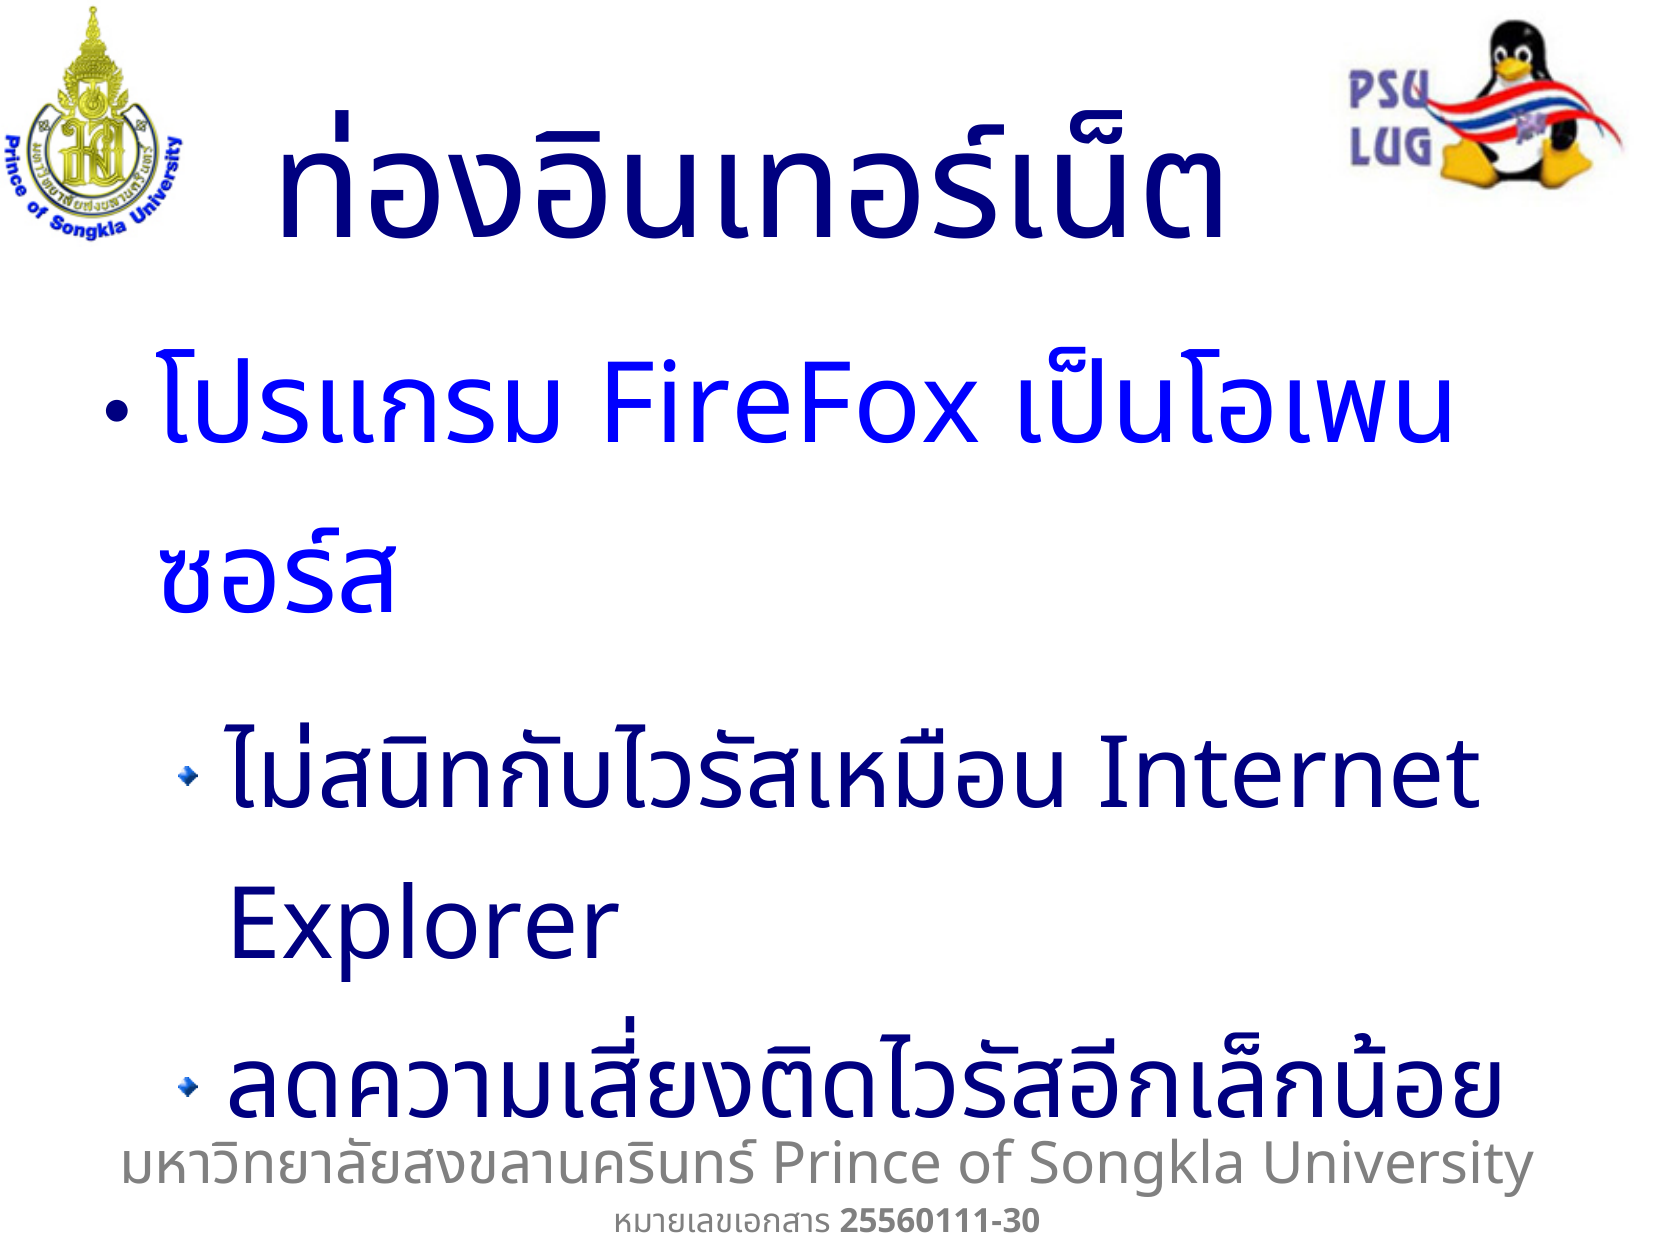

# ท่องอินเทอร์เน็ต
โปรแกรม FireFox เป็นโอเพนซอร์ส
ไม่สนิทกับไวรัสเหมือน Internet Explorer
ลดความเสี่ยงติดไวรัสอีกเล็กน้อย